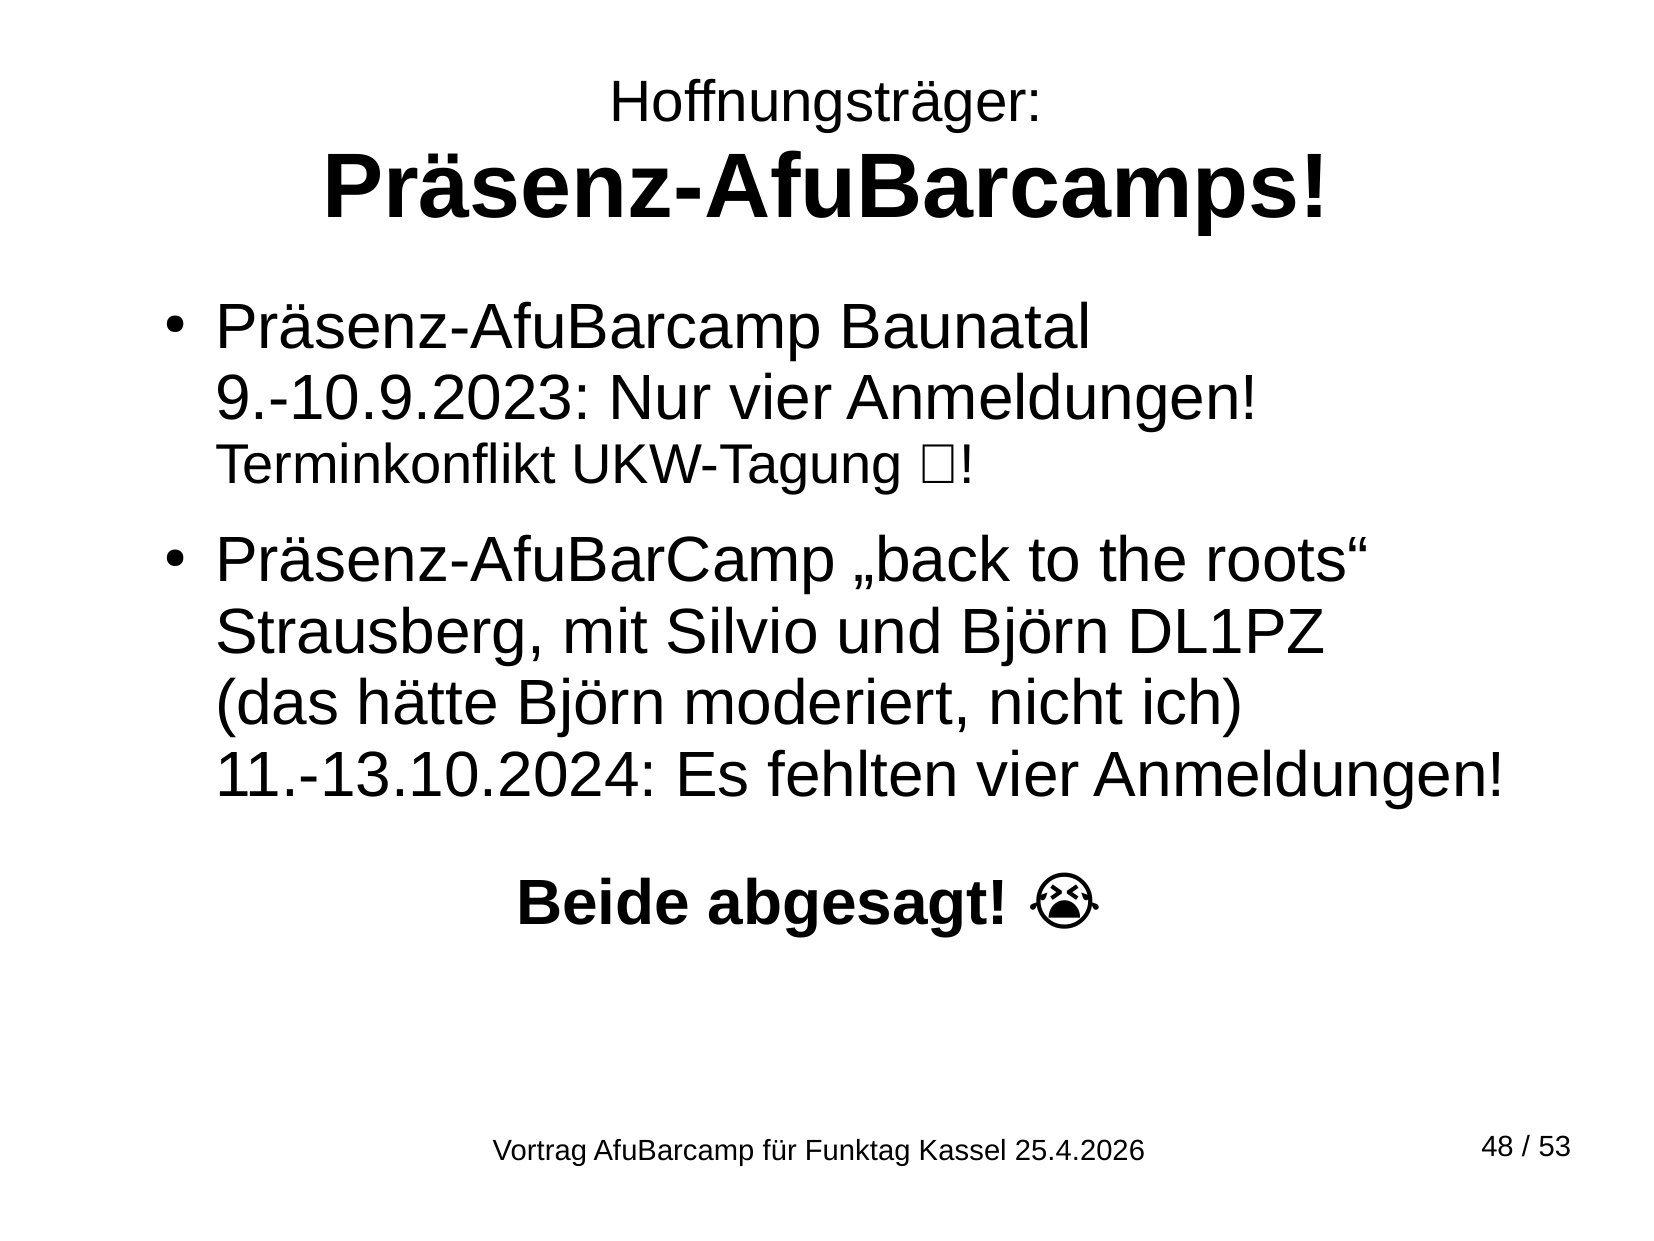

# Hoffnungsträger: Präsenz-AfuBarcamps!
Präsenz-AfuBarcamp Baunatal
9.-10.9.2023: Nur vier Anmeldungen!
Terminkonflikt UKW-Tagung 🤦!
Präsenz-AfuBarCamp „back to the roots“
Strausberg, mit Silvio und Björn DL1PZ
(das hätte Björn moderiert, nicht ich)
11.-13.10.2024: Es fehlten vier Anmeldungen!
Beide abgesagt! 😭